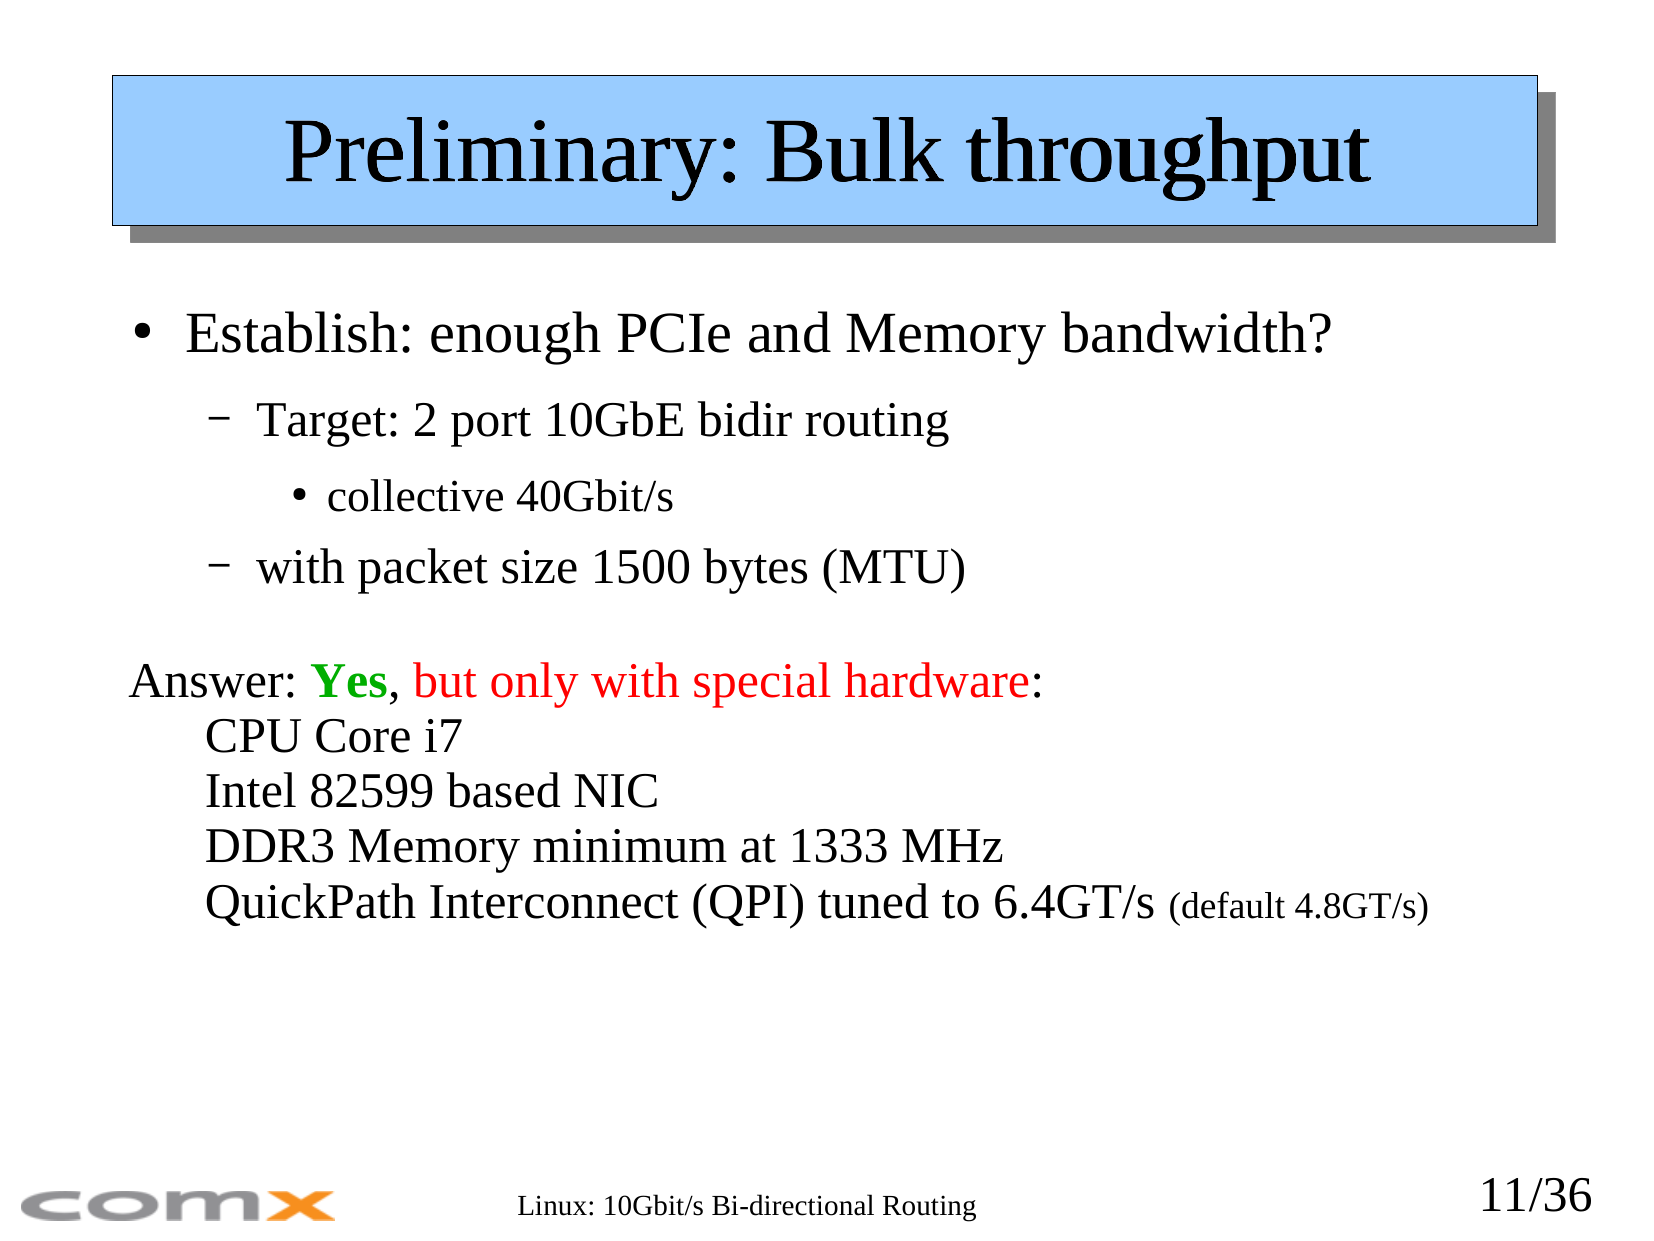

# Preliminary: Bulk throughput
Establish: enough PCIe and Memory bandwidth?
Target: 2 port 10GbE bidir routing
collective 40Gbit/s
with packet size 1500 bytes (MTU)
Answer: Yes, but only with special hardware:
CPU Core i7
Intel 82599 based NIC
DDR3 Memory minimum at 1333 MHz
QuickPath Interconnect (QPI) tuned to 6.4GT/s (default 4.8GT/s)